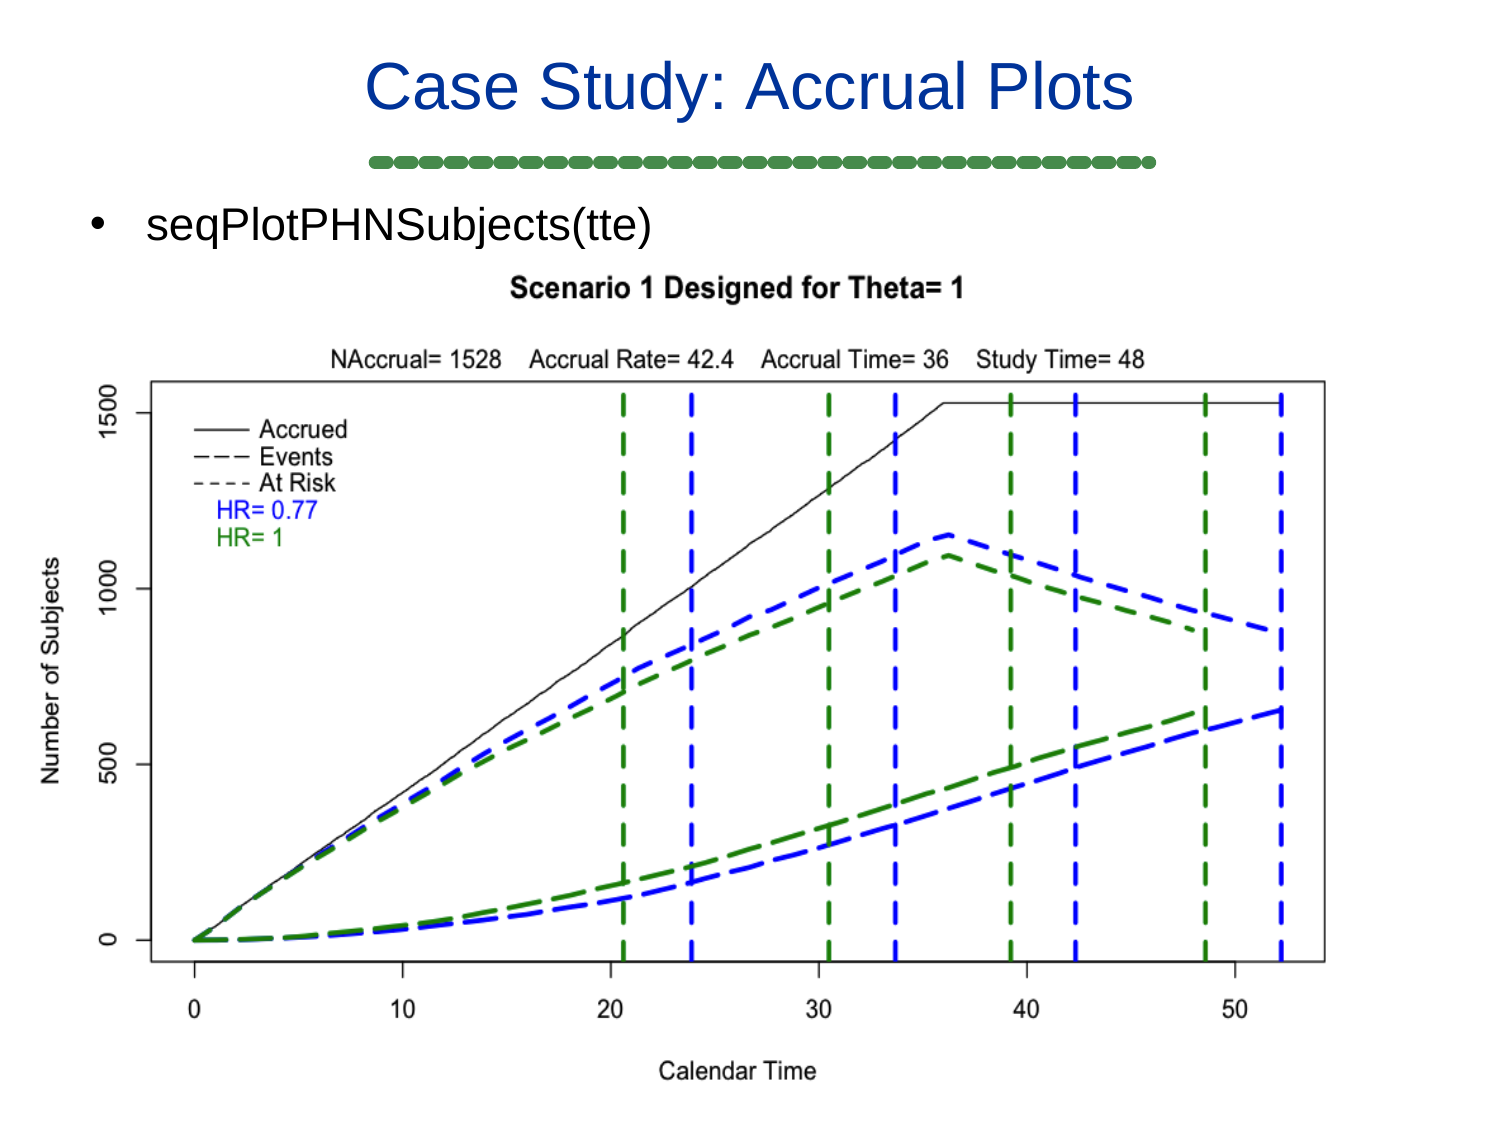

# Case Study: Accrual Plots
seqPlotPHNSubjects(tte)
111